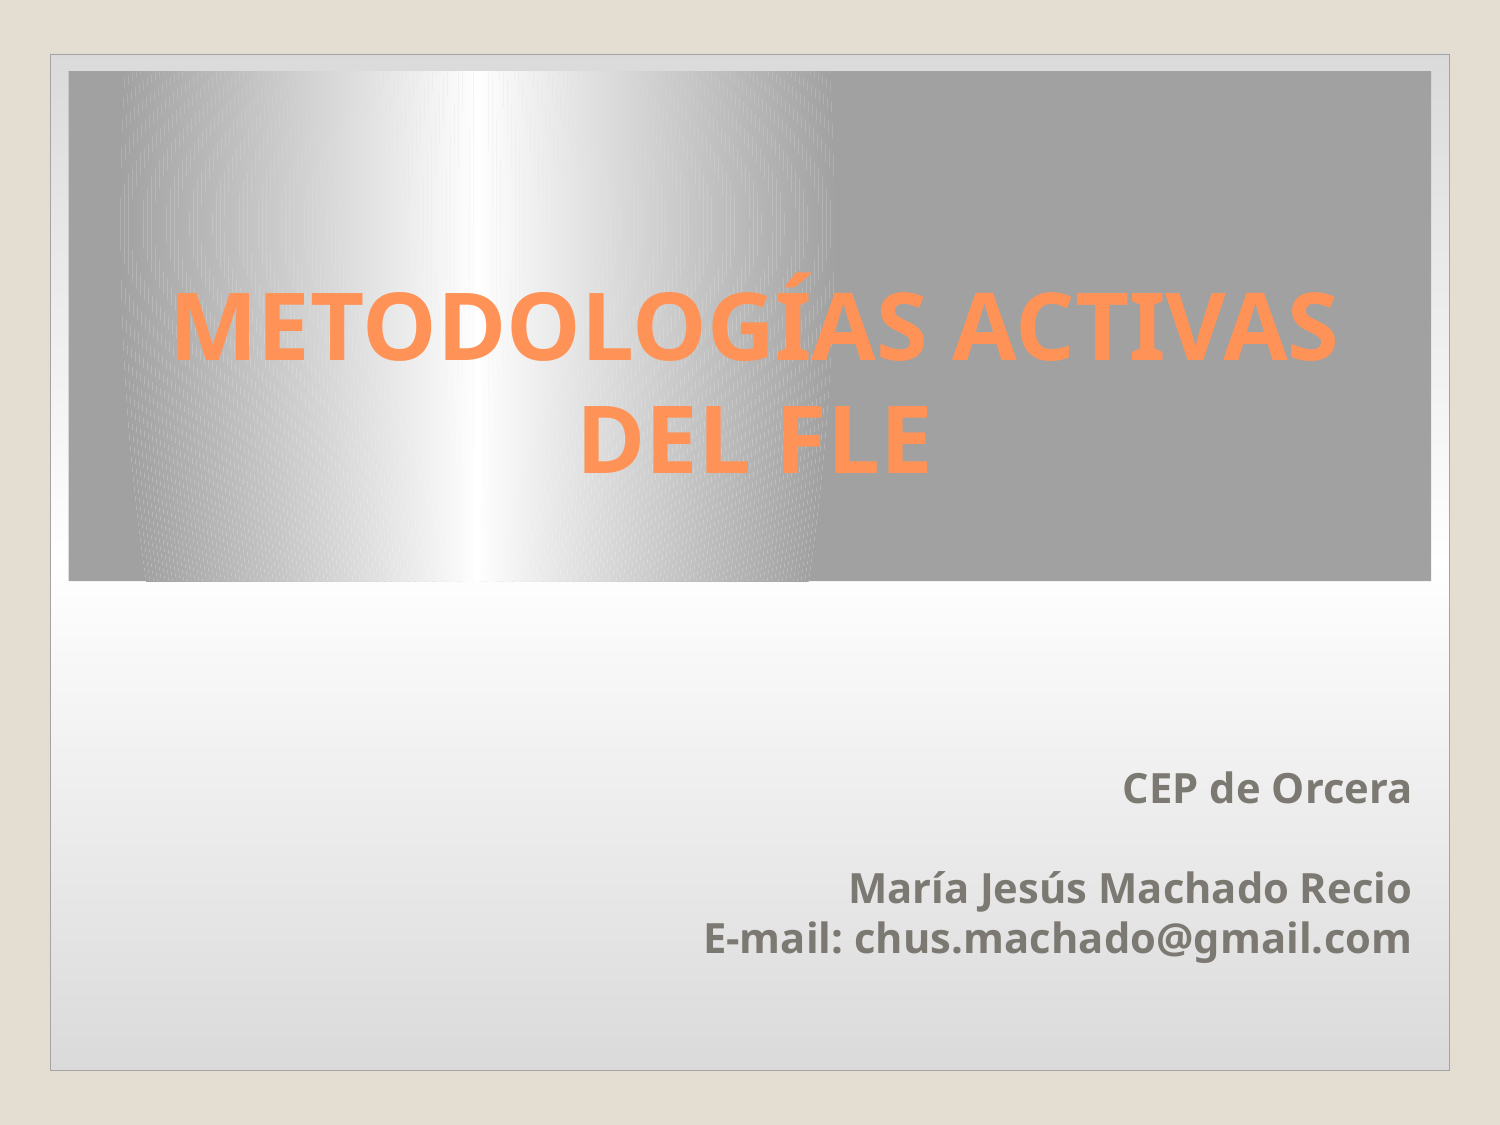

METODOLOGÍAS ACTIVAS DEL FLE
CEP de Orcera
María Jesús Machado Recio
E-mail: chus.machado@gmail.com